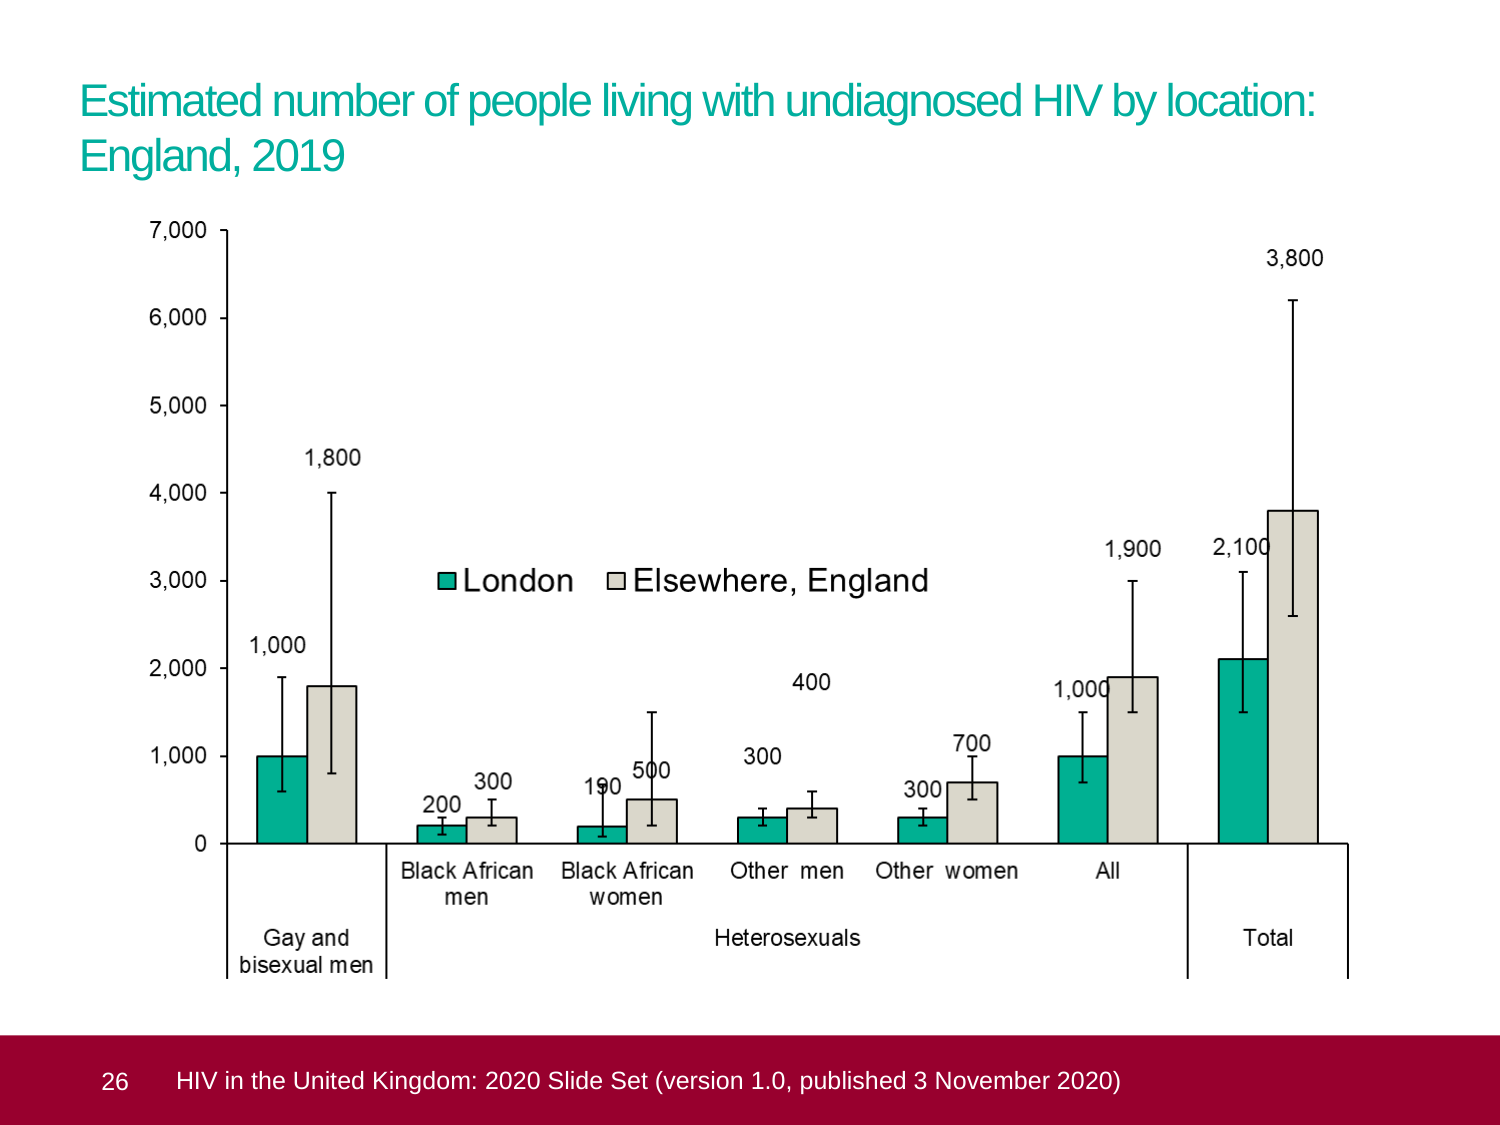

# Estimated number of people living with undiagnosed HIV by location: England, 2019
HIV in the United Kingdom: 2020 Slide Set (version 1.0, published 3 November 2020)
 2